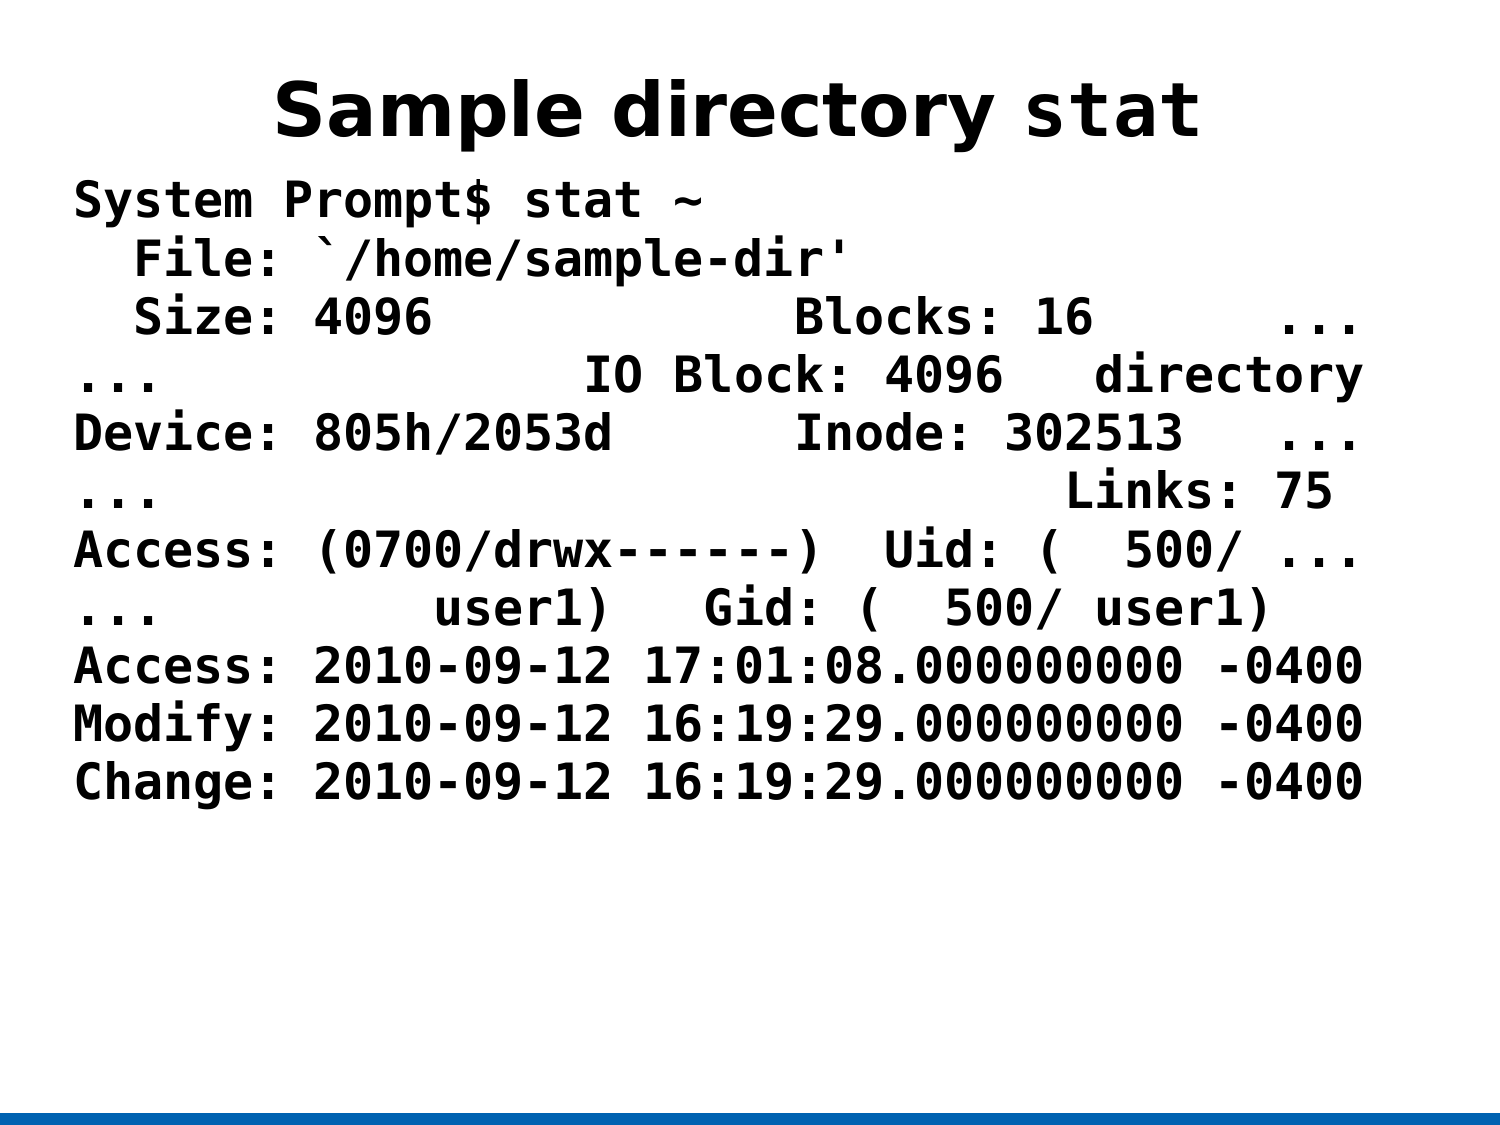

Sample directory stat
System Prompt$ stat ~
 File: `/home/sample-dir'
 Size: 4096 Blocks: 16 ...
... IO Block: 4096 directory
Device: 805h/2053d Inode: 302513 ...
... Links: 75
Access: (0700/drwx------) Uid: ( 500/ ...
... user1) Gid: ( 500/ user1)
Access: 2010-09-12 17:01:08.000000000 -0400
Modify: 2010-09-12 16:19:29.000000000 -0400
Change: 2010-09-12 16:19:29.000000000 -0400